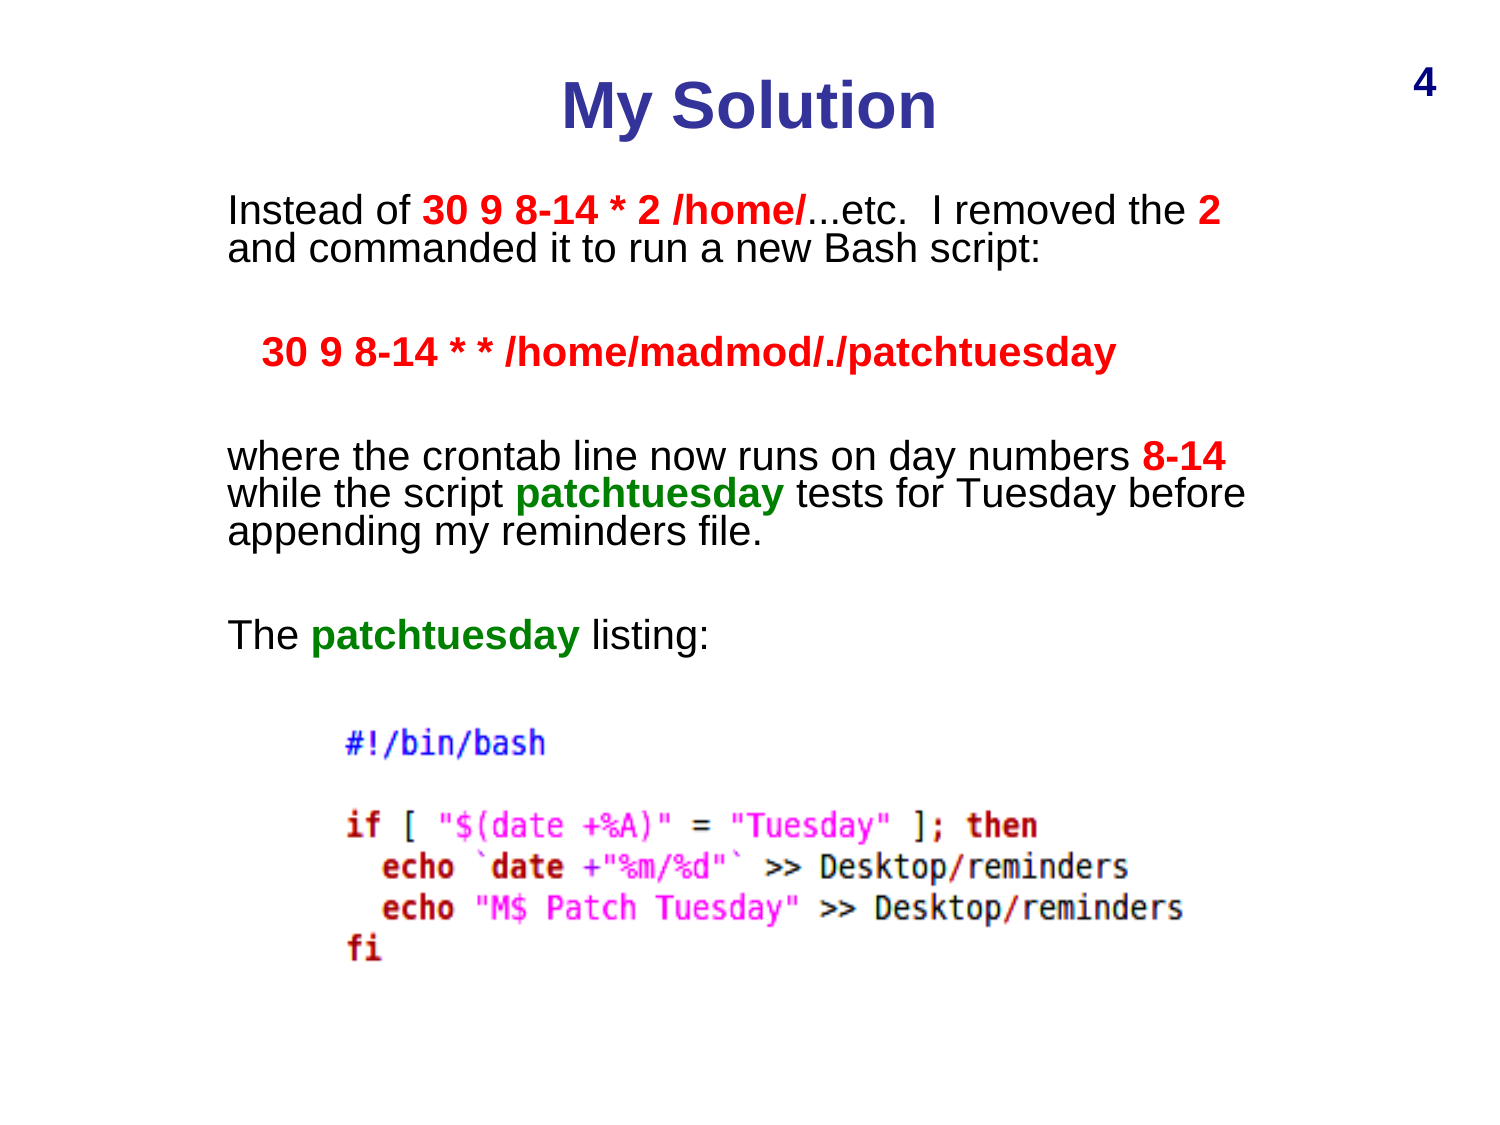

4
# My Solution
Instead of 30 9 8-14 * 2 /home/...etc. I removed the 2 and commanded it to run a new Bash script:
 30 9 8-14 * * /home/madmod/./patchtuesday
where the crontab line now runs on day numbers 8-14 while the script patchtuesday tests for Tuesday before appending my reminders file.
The patchtuesday listing: